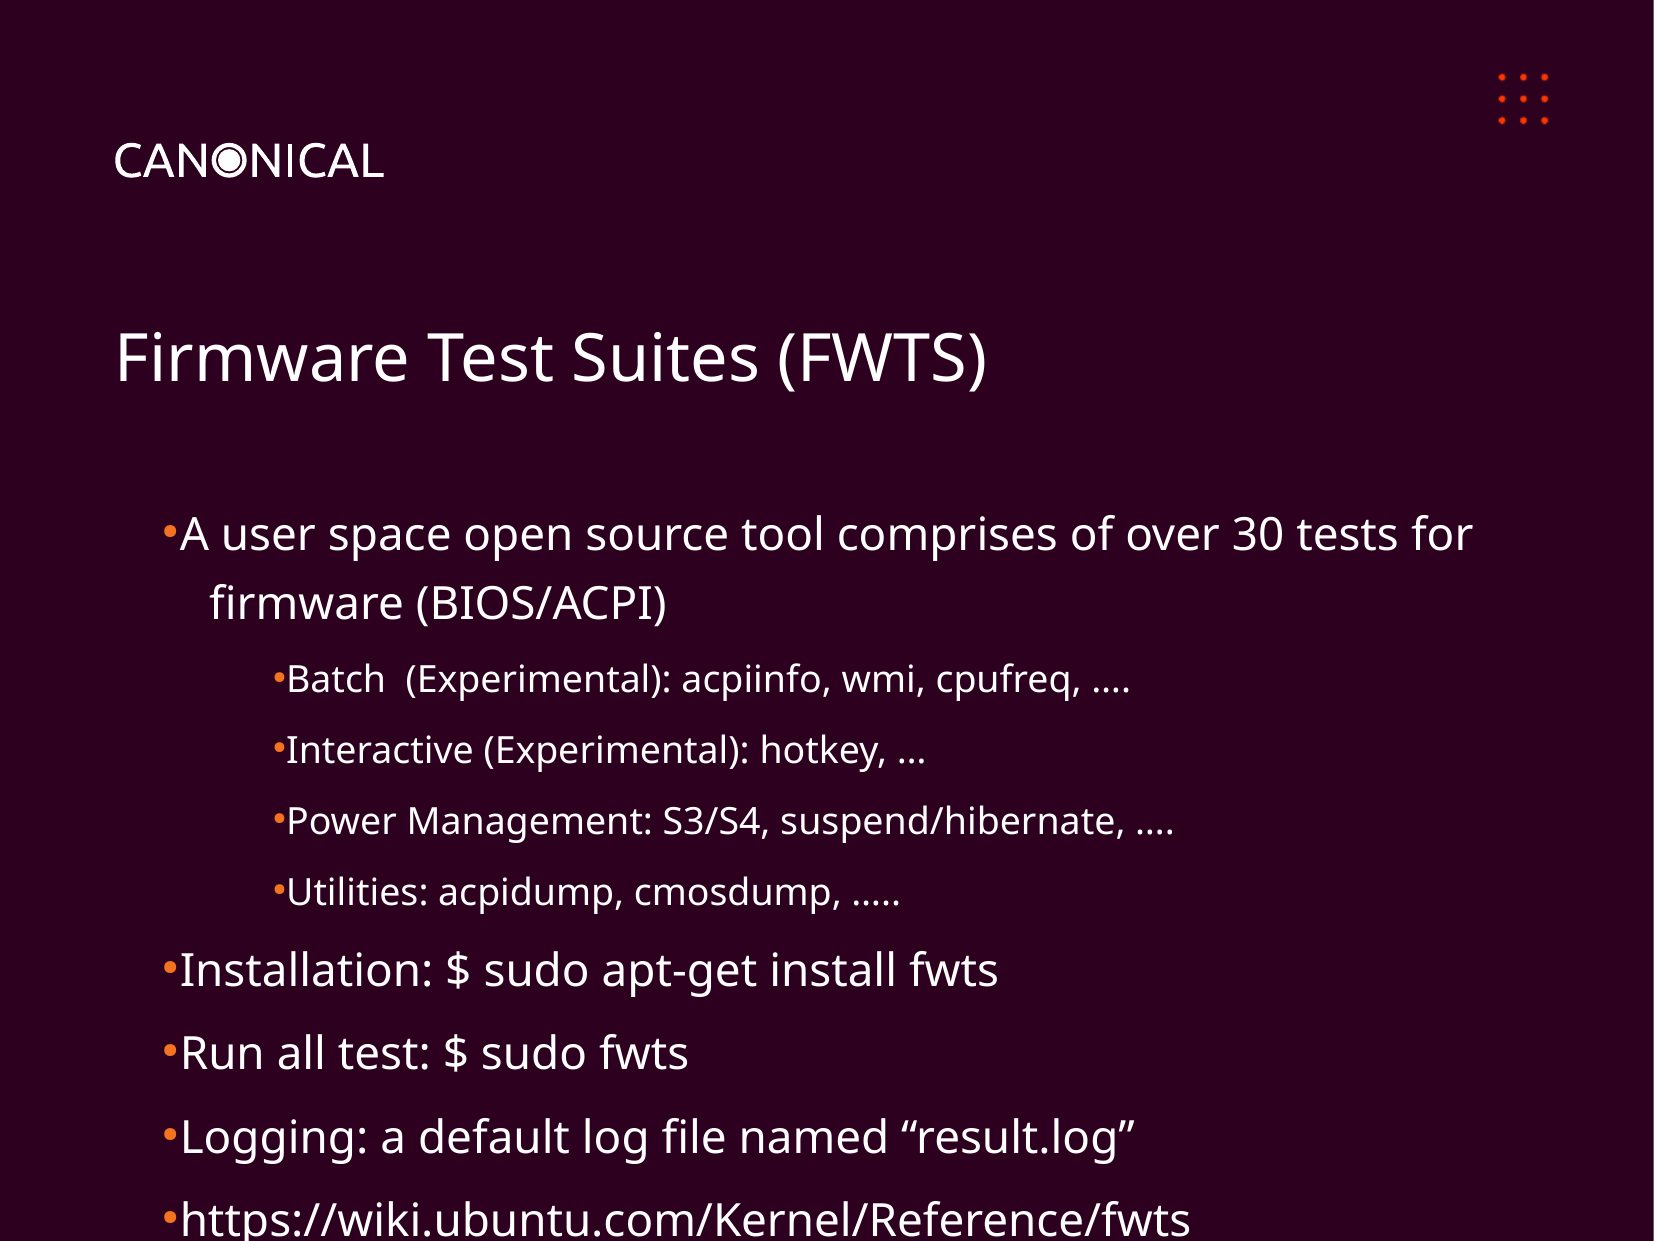

# Firmware Test Suites (FWTS)
A user space open source tool comprises of over 30 tests for firmware (BIOS/ACPI)
Batch (Experimental): acpiinfo, wmi, cpufreq, ….
Interactive (Experimental): hotkey, …
Power Management: S3/S4, suspend/hibernate, ….
Utilities: acpidump, cmosdump, …..
Installation: $ sudo apt-get install fwts
Run all test: $ sudo fwts
Logging: a default log file named “result.log”
https://wiki.ubuntu.com/Kernel/Reference/fwts